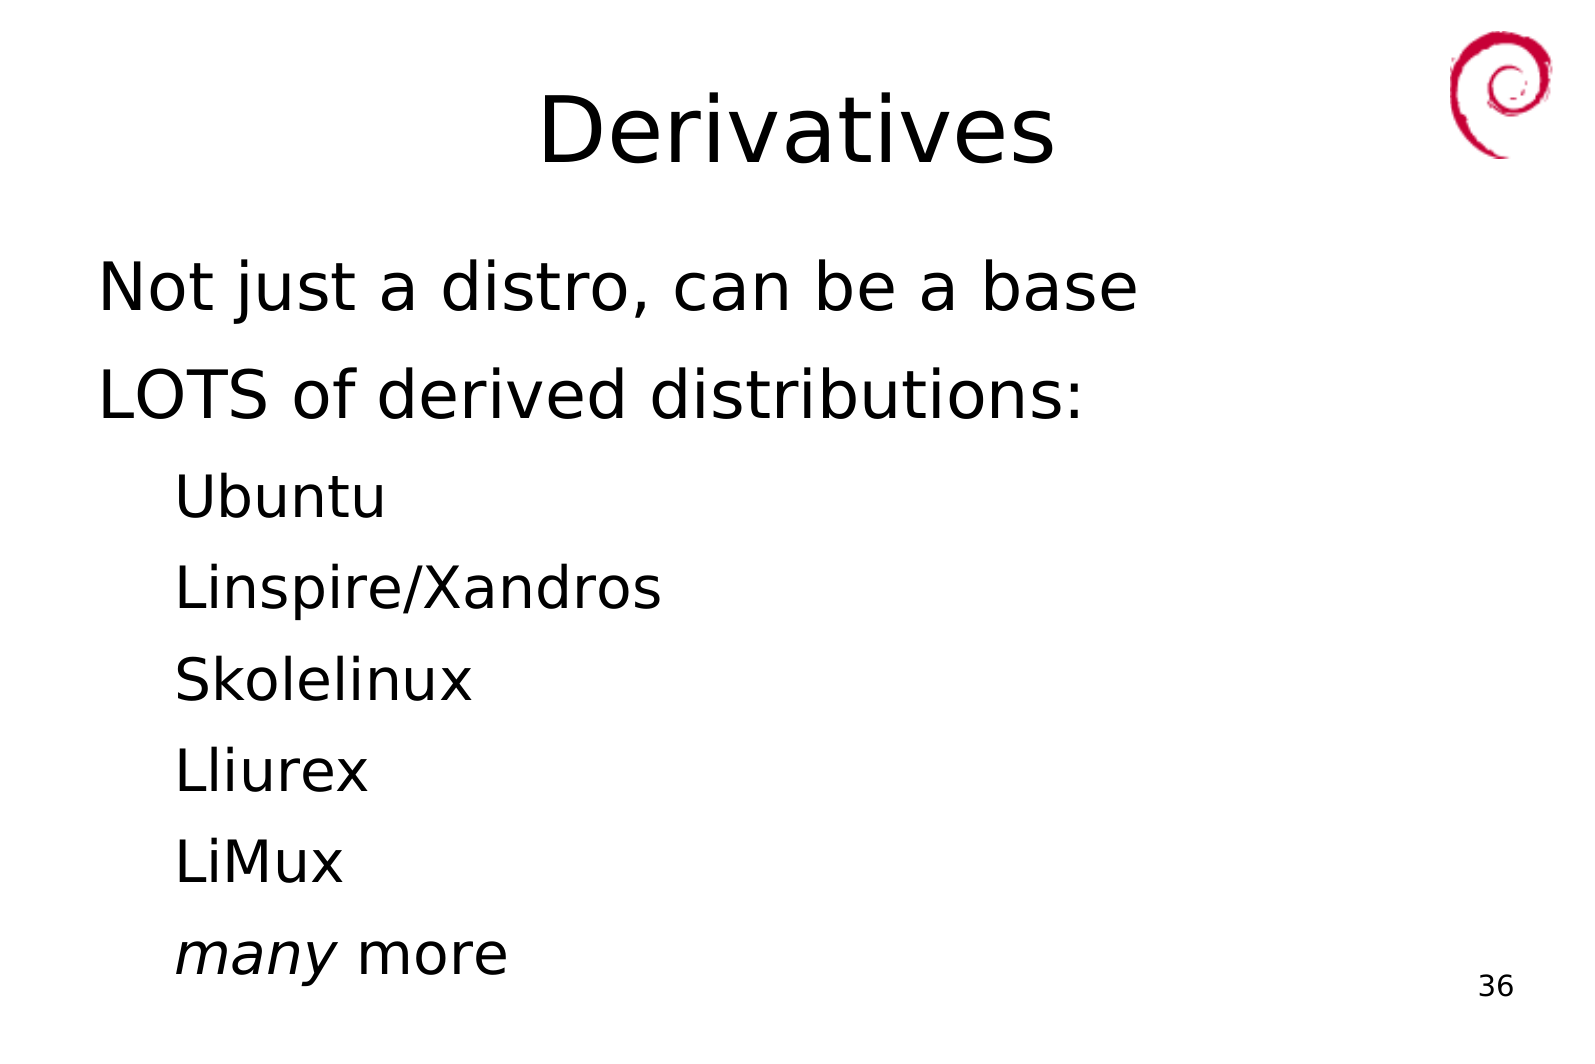

# Derivatives
Not just a distro, can be a base
LOTS of derived distributions:
Ubuntu
Linspire/Xandros
Skolelinux
Lliurex
LiMux
many more
36